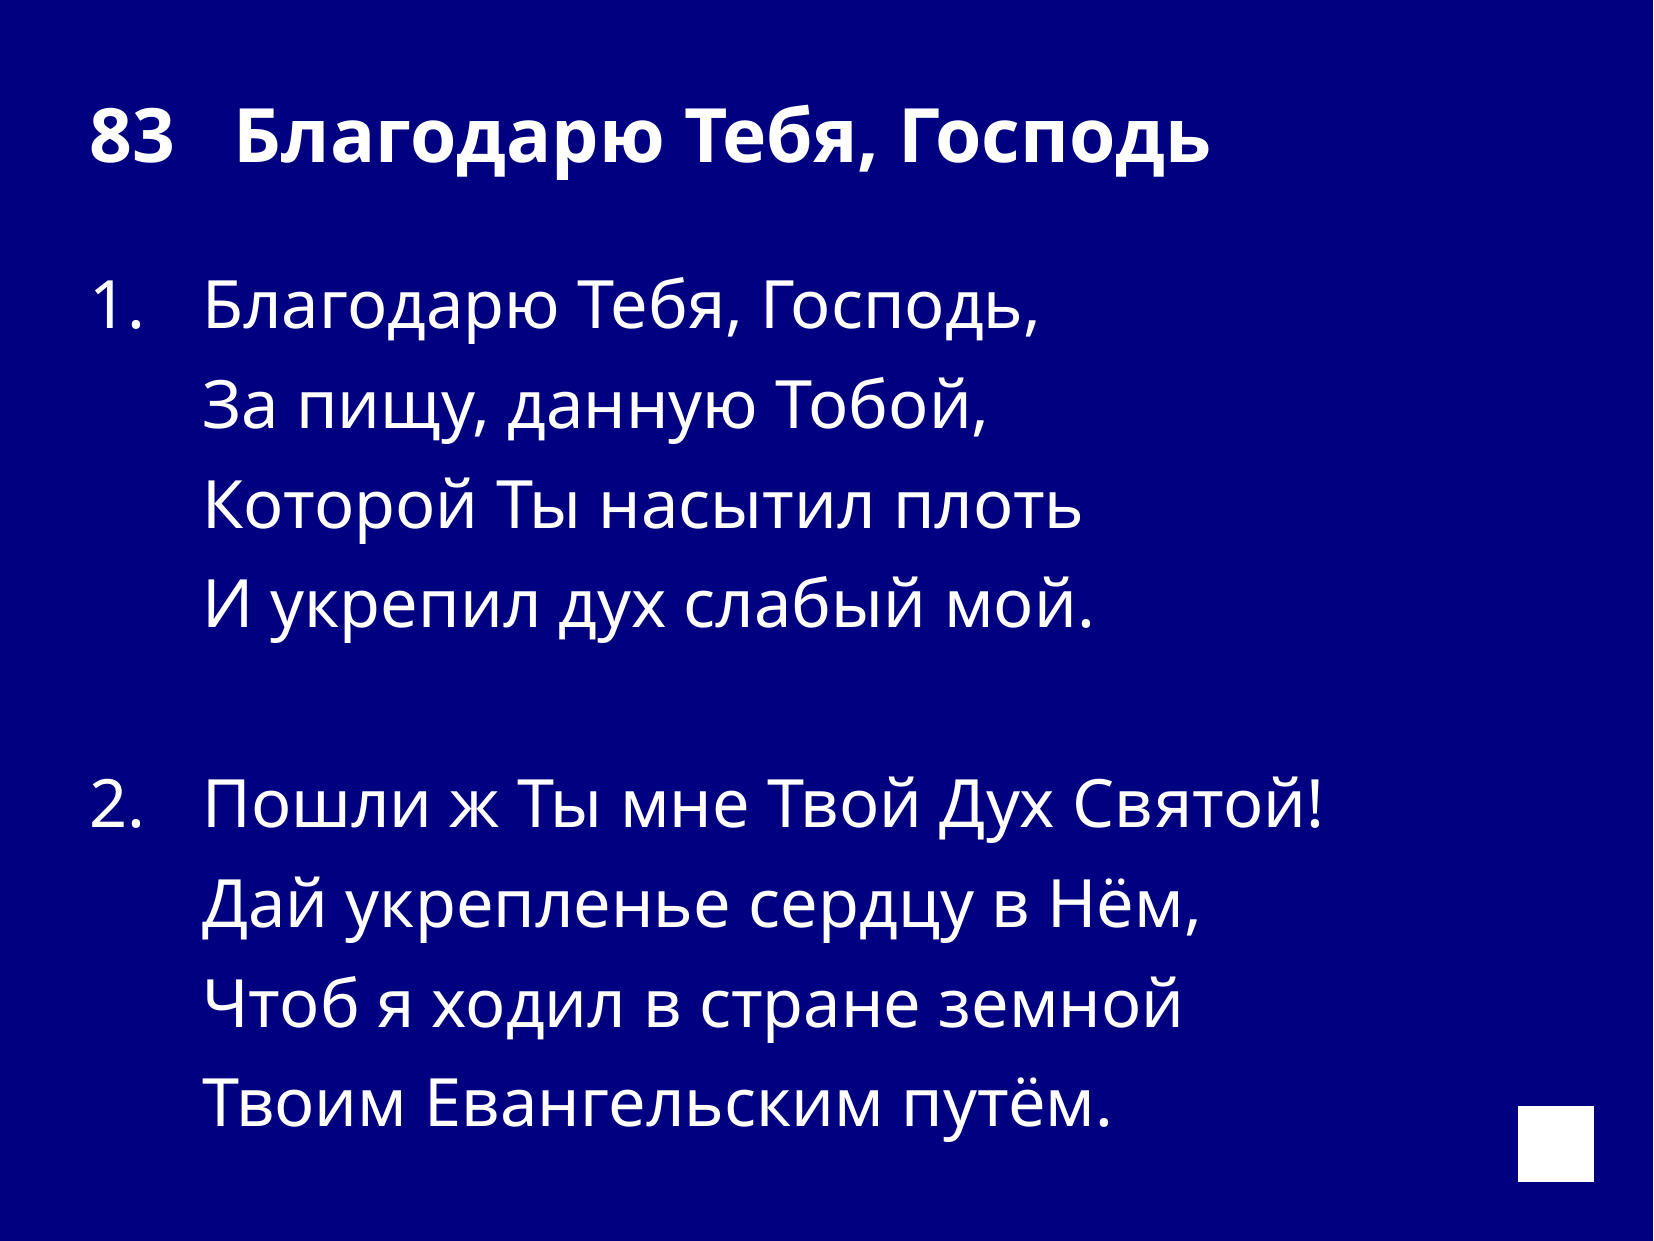

83 Благодарю Тебя, Господь
1.	Благодарю Тебя, Господь,
	За пищу, данную Тобой,
	Которой Ты насытил плоть
	И укрепил дух слабый мой.
2.	Пошли ж Ты мне Твой Дух Святой!
	Дай укрепленье сердцу в Нём,
	Чтоб я ходил в стране земной
	Твоим Евангельским путём.